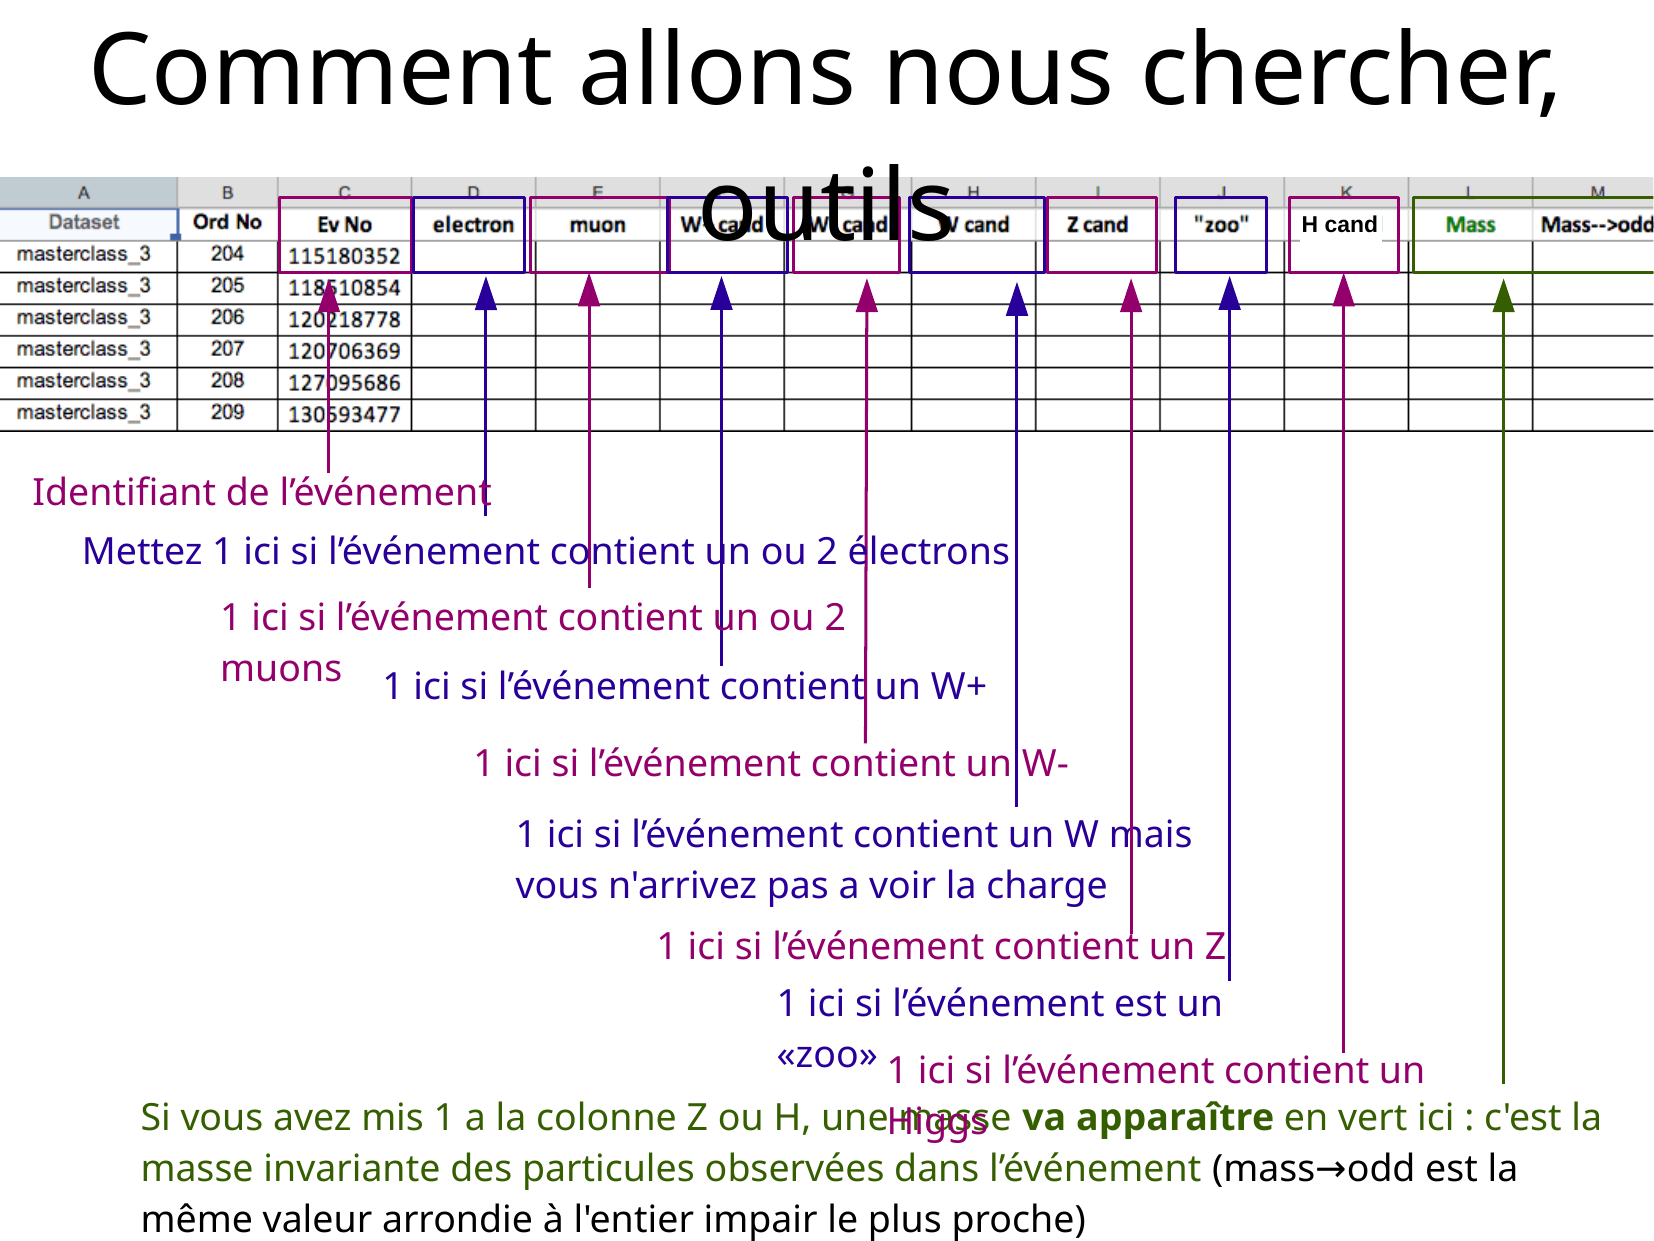

Comment allons nous chercher, outils
H cand
Identifiant de l’événement
Mettez 1 ici si l’événement contient un ou 2 électrons
1 ici si l’événement contient un ou 2 muons
1 ici si l’événement contient un W+
1 ici si l’événement contient un W-
1 ici si l’événement contient un W mais
vous n'arrivez pas a voir la charge
1 ici si l’événement contient un Z
1 ici si l’événement est un «zoo»
1 ici si l’événement contient un Higgs
Si vous avez mis 1 a la colonne Z ou H, une masse va apparaître en vert ici : c'est la masse invariante des particules observées dans l’événement (mass→odd est la même valeur arrondie à l'entier impair le plus proche)